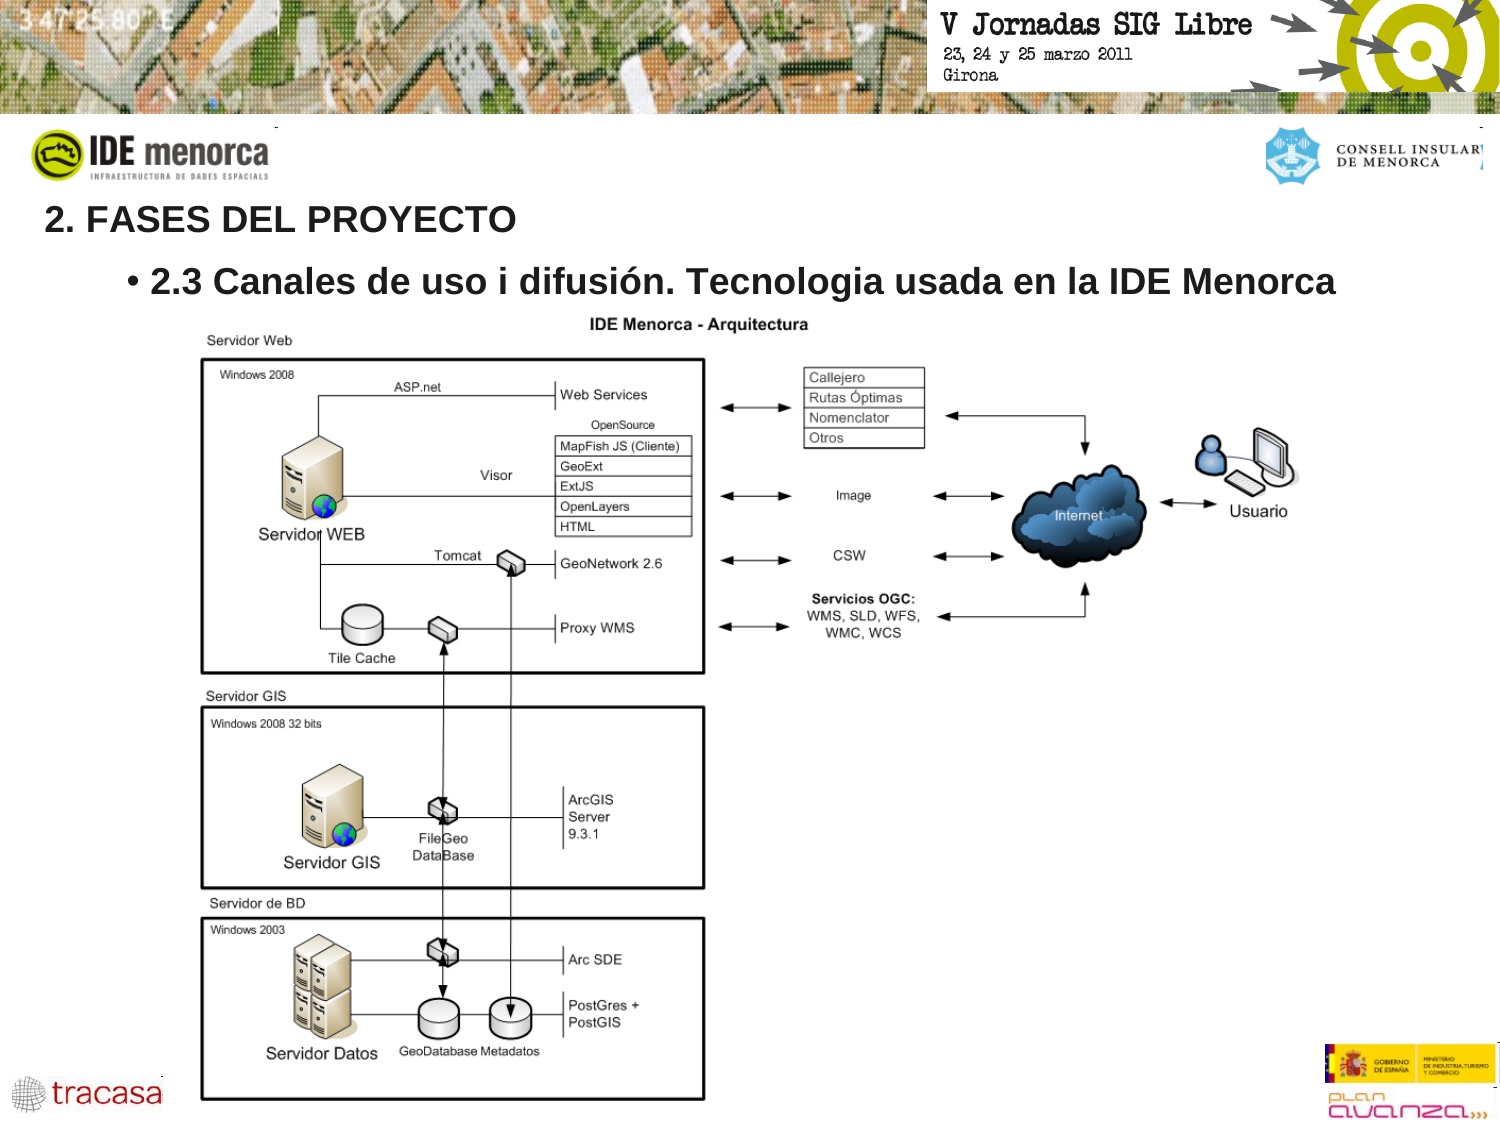

2. FASES DEL PROYECTO
 2.3 Canales de uso i difusión. Tecnologia usada en la IDE Menorca